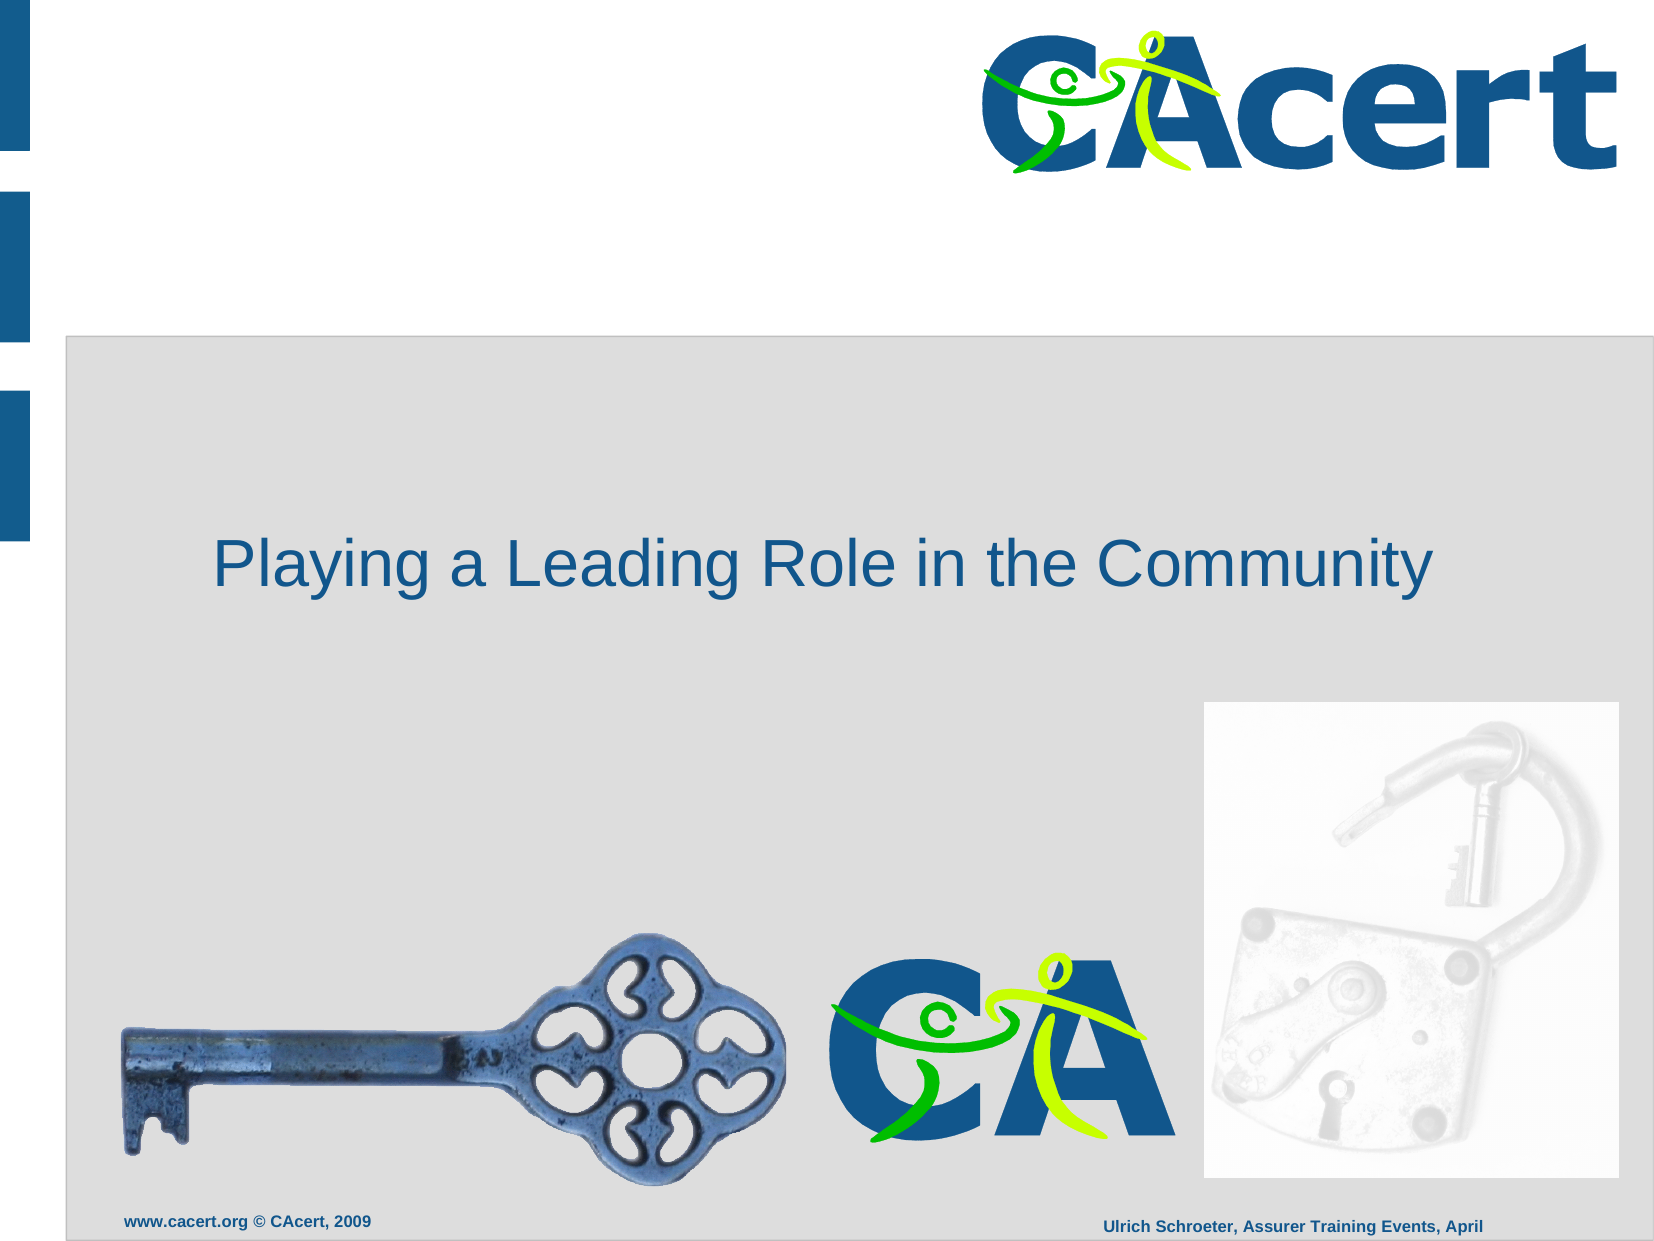

# Playing a Leading Role in the Community